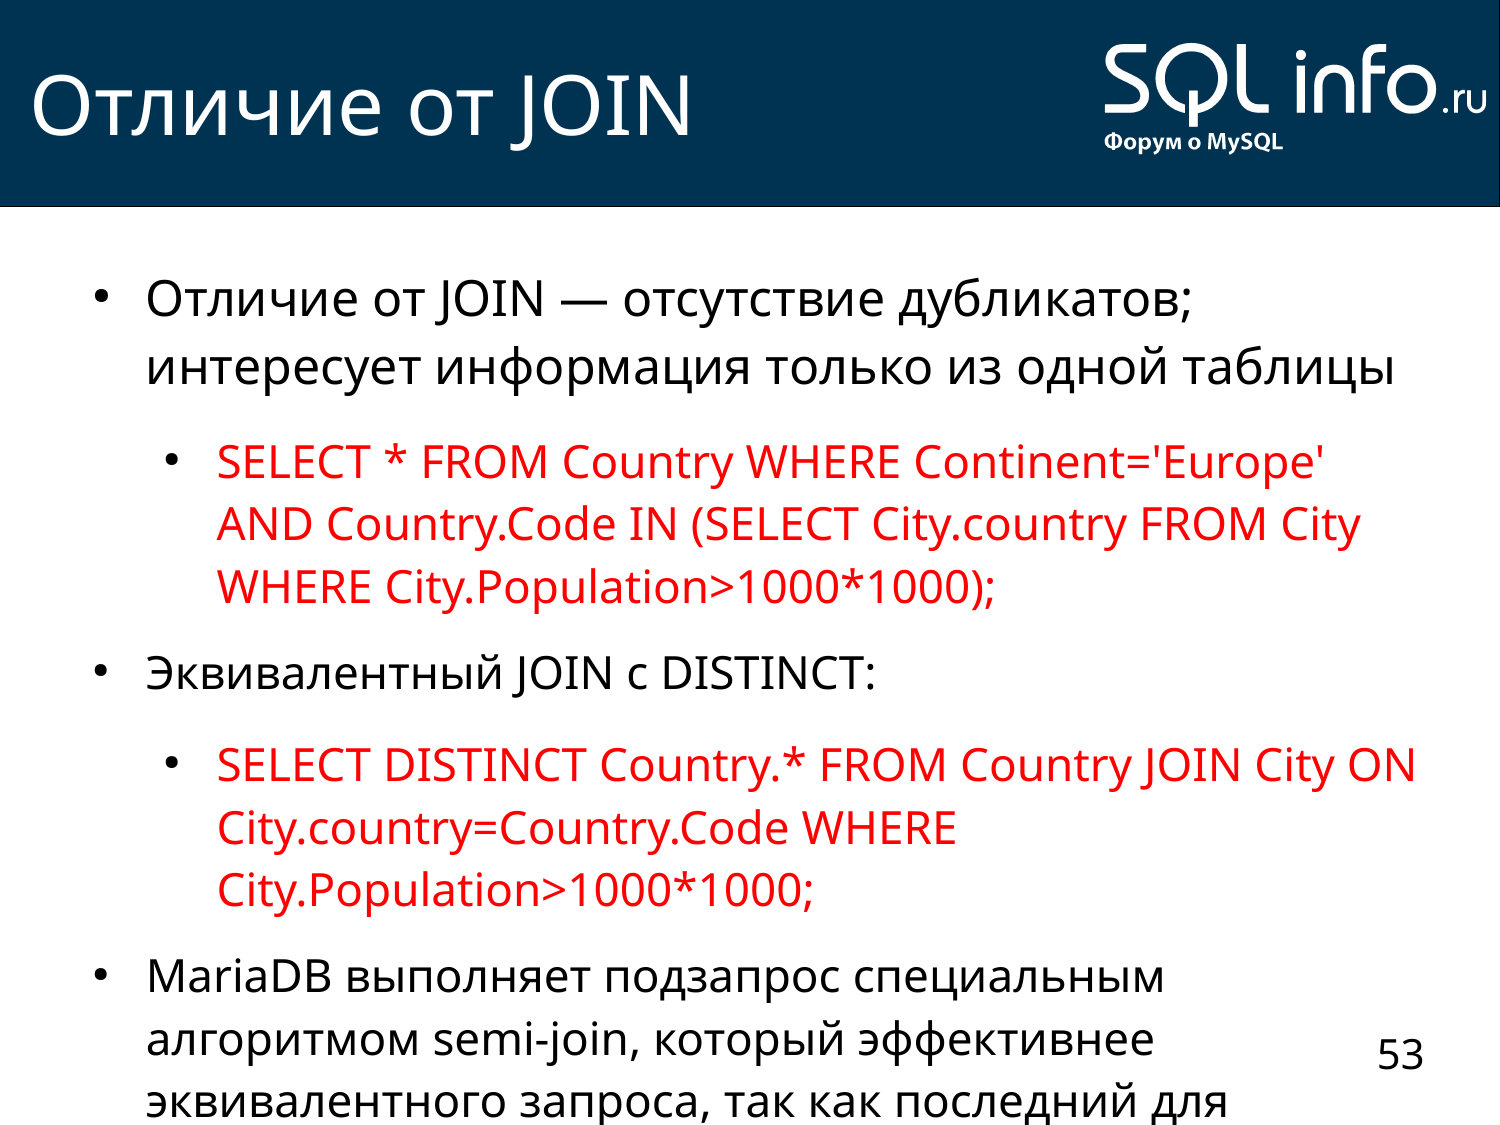

# Отличие от JOIN
Отличие от JOIN — отсутствие дубликатов; интересует информация только из одной таблицы
SELECT * FROM Country WHERE Continent='Europe' AND Country.Code IN (SELECT City.country FROM City WHERE City.Population>1000*1000);
Эквивалентный JOIN с DISTINCT:
SELECT DISTINCT Country.* FROM Country JOIN City ON City.country=Country.Code WHERE City.Population>1000*1000;
MariaDB выполняет подзапрос специальным алгоритмом semi-join, который эффективнее эквивалентного запроса, так как последний для DISTINCT делает группировку результата, а semi-join исключает дубликаты по ходу.
53